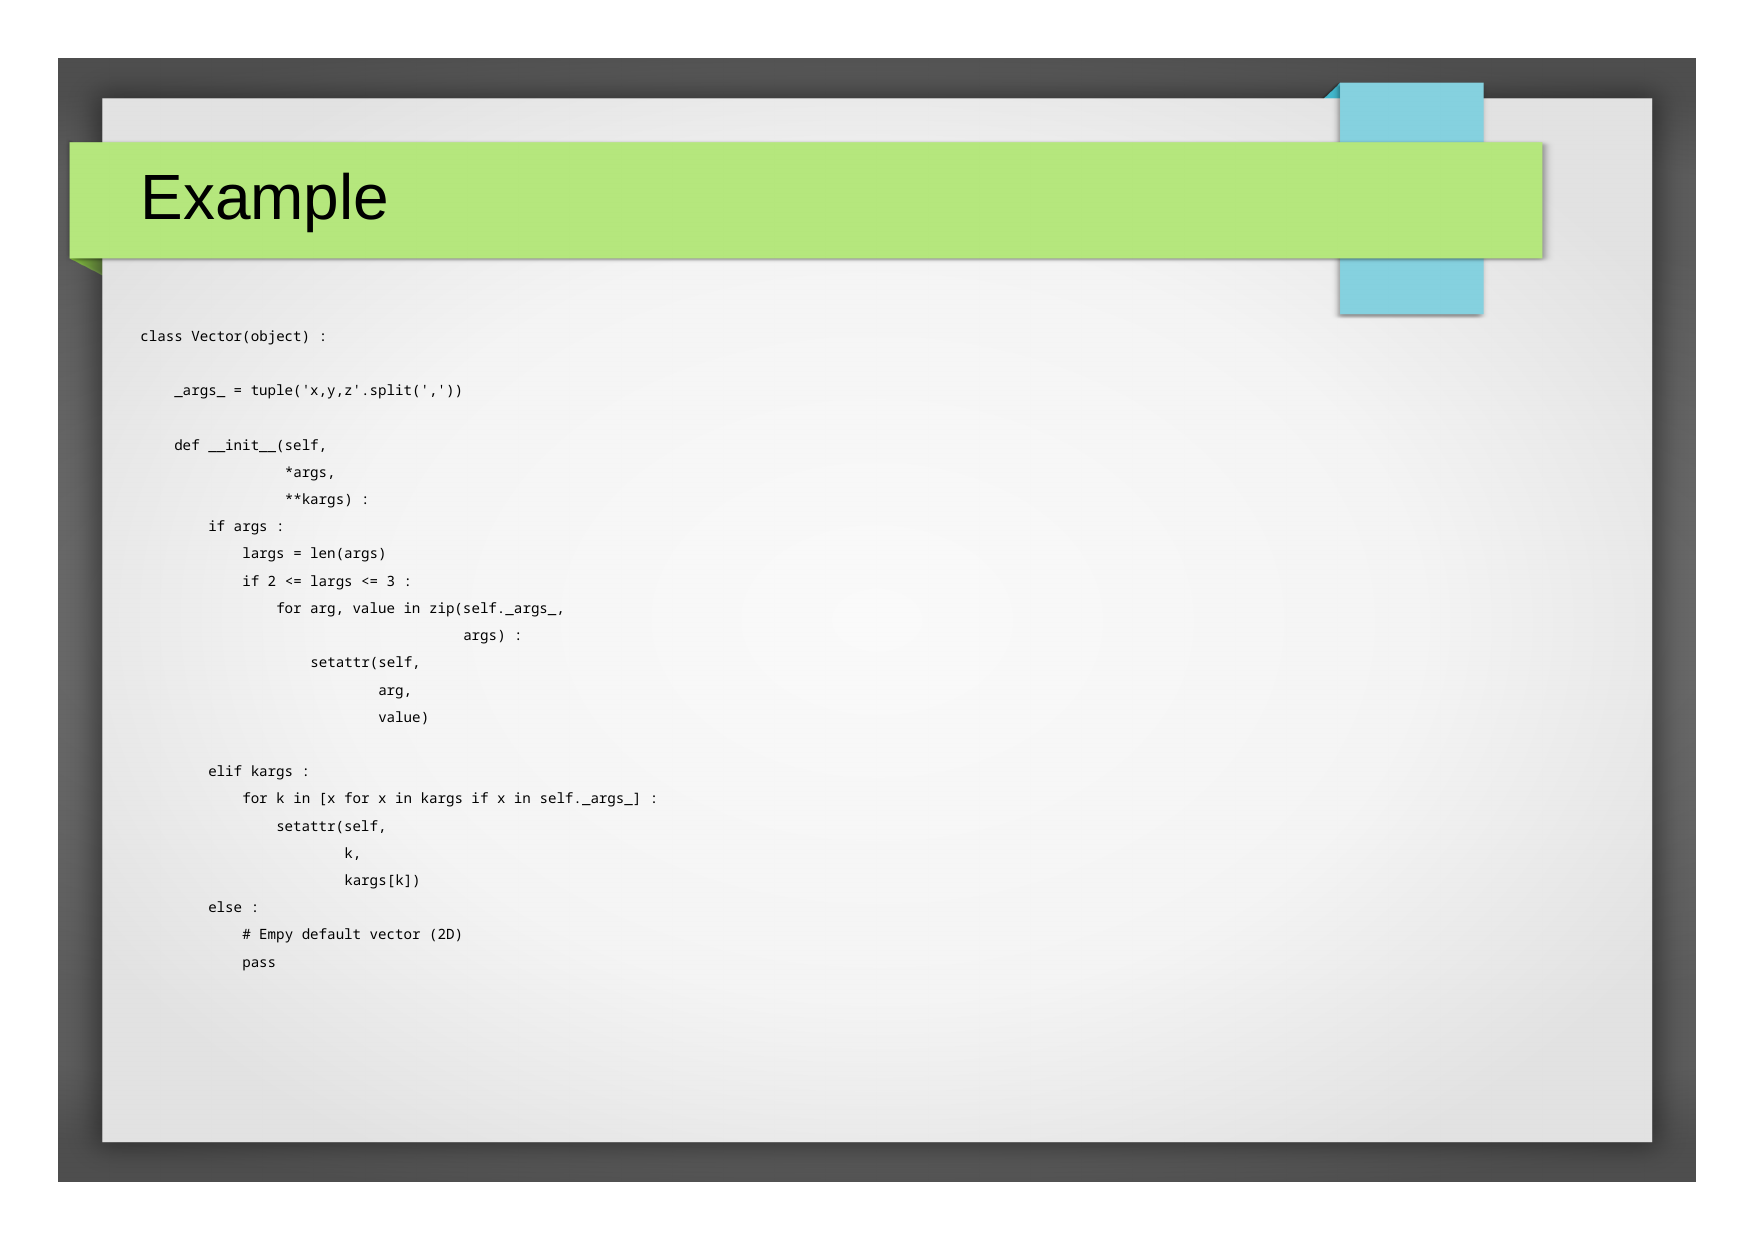

# Example
class Vector(object) :
 _args_ = tuple('x,y,z'.split(','))
 def __init__(self,
 *args,
 **kargs) :
 if args :
 largs = len(args)
 if 2 <= largs <= 3 :
 for arg, value in zip(self._args_,
 args) :
 setattr(self,
 arg,
 value)
 elif kargs :
 for k in [x for x in kargs if x in self._args_] :
 setattr(self,
 k,
 kargs[k])
 else :
 # Empy default vector (2D)
 pass